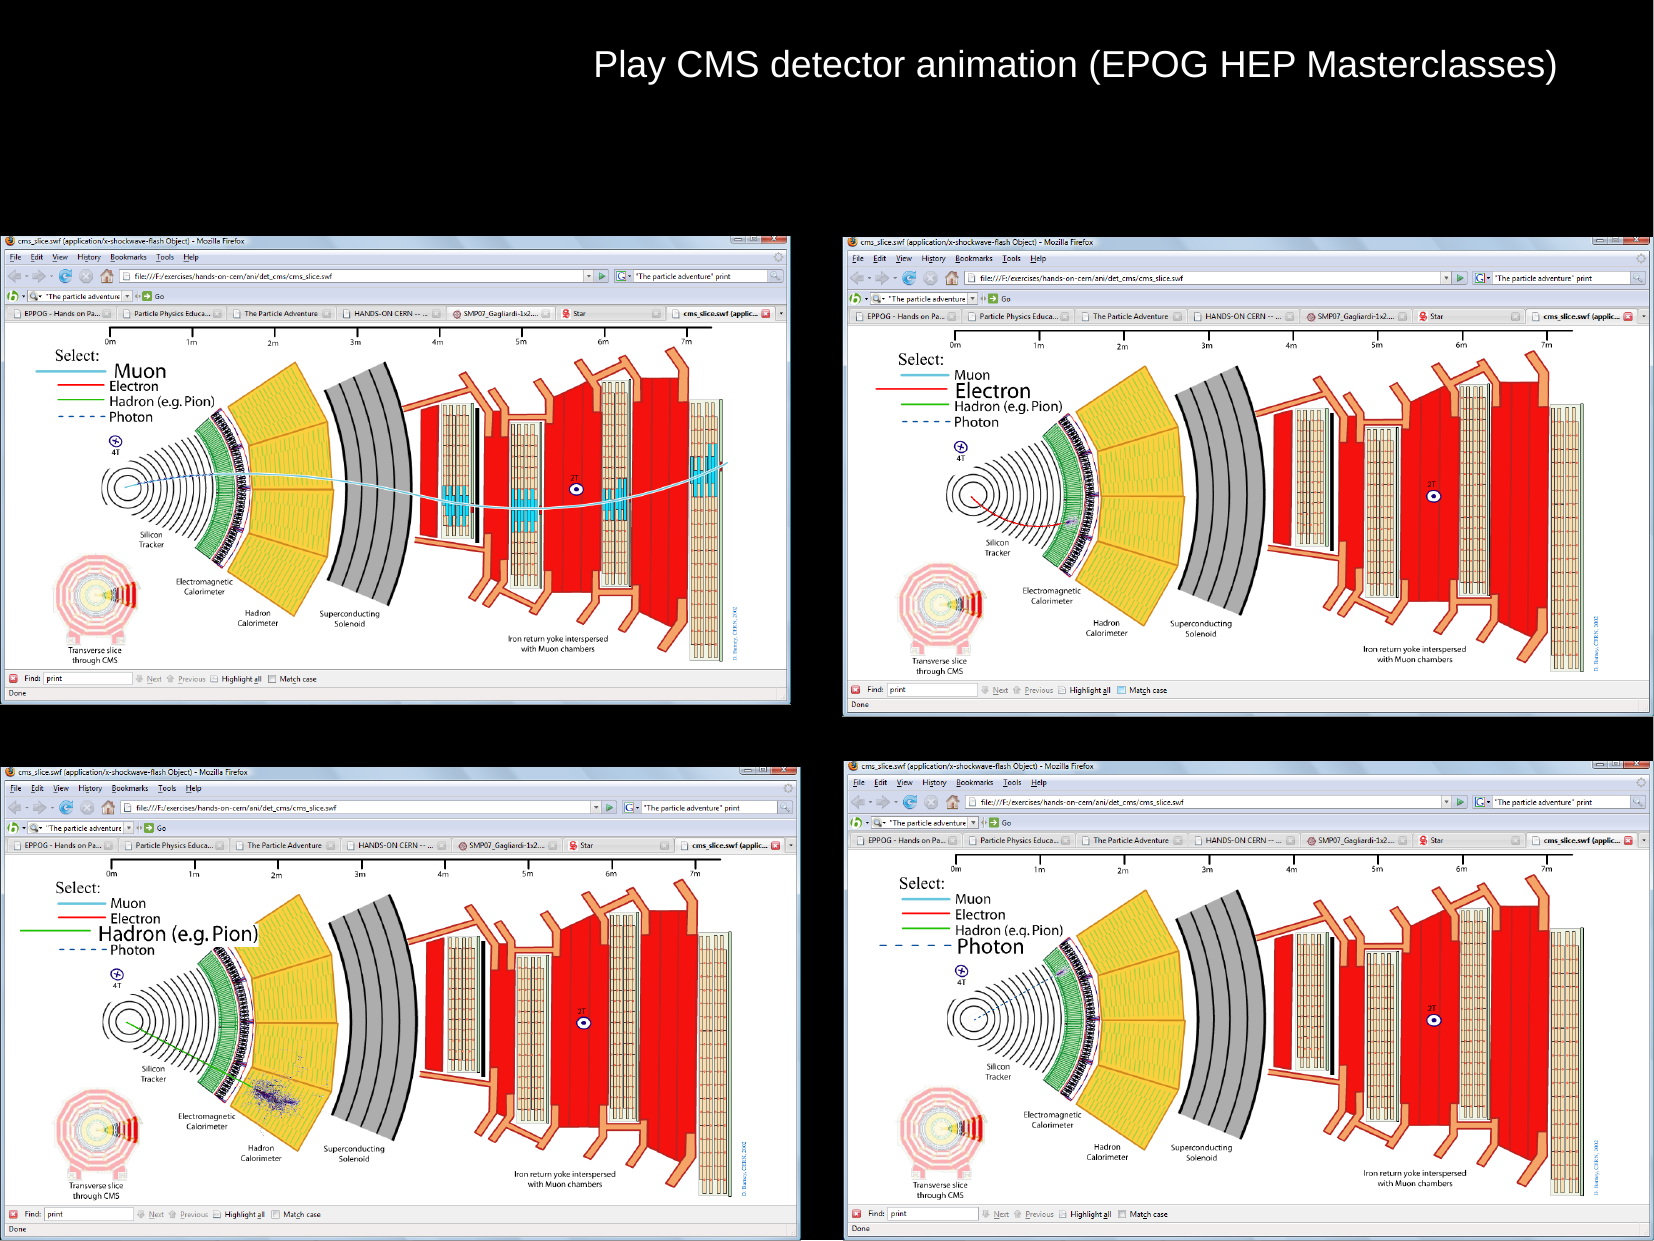

Play CMS detector animation (EPOG HEP Masterclasses)